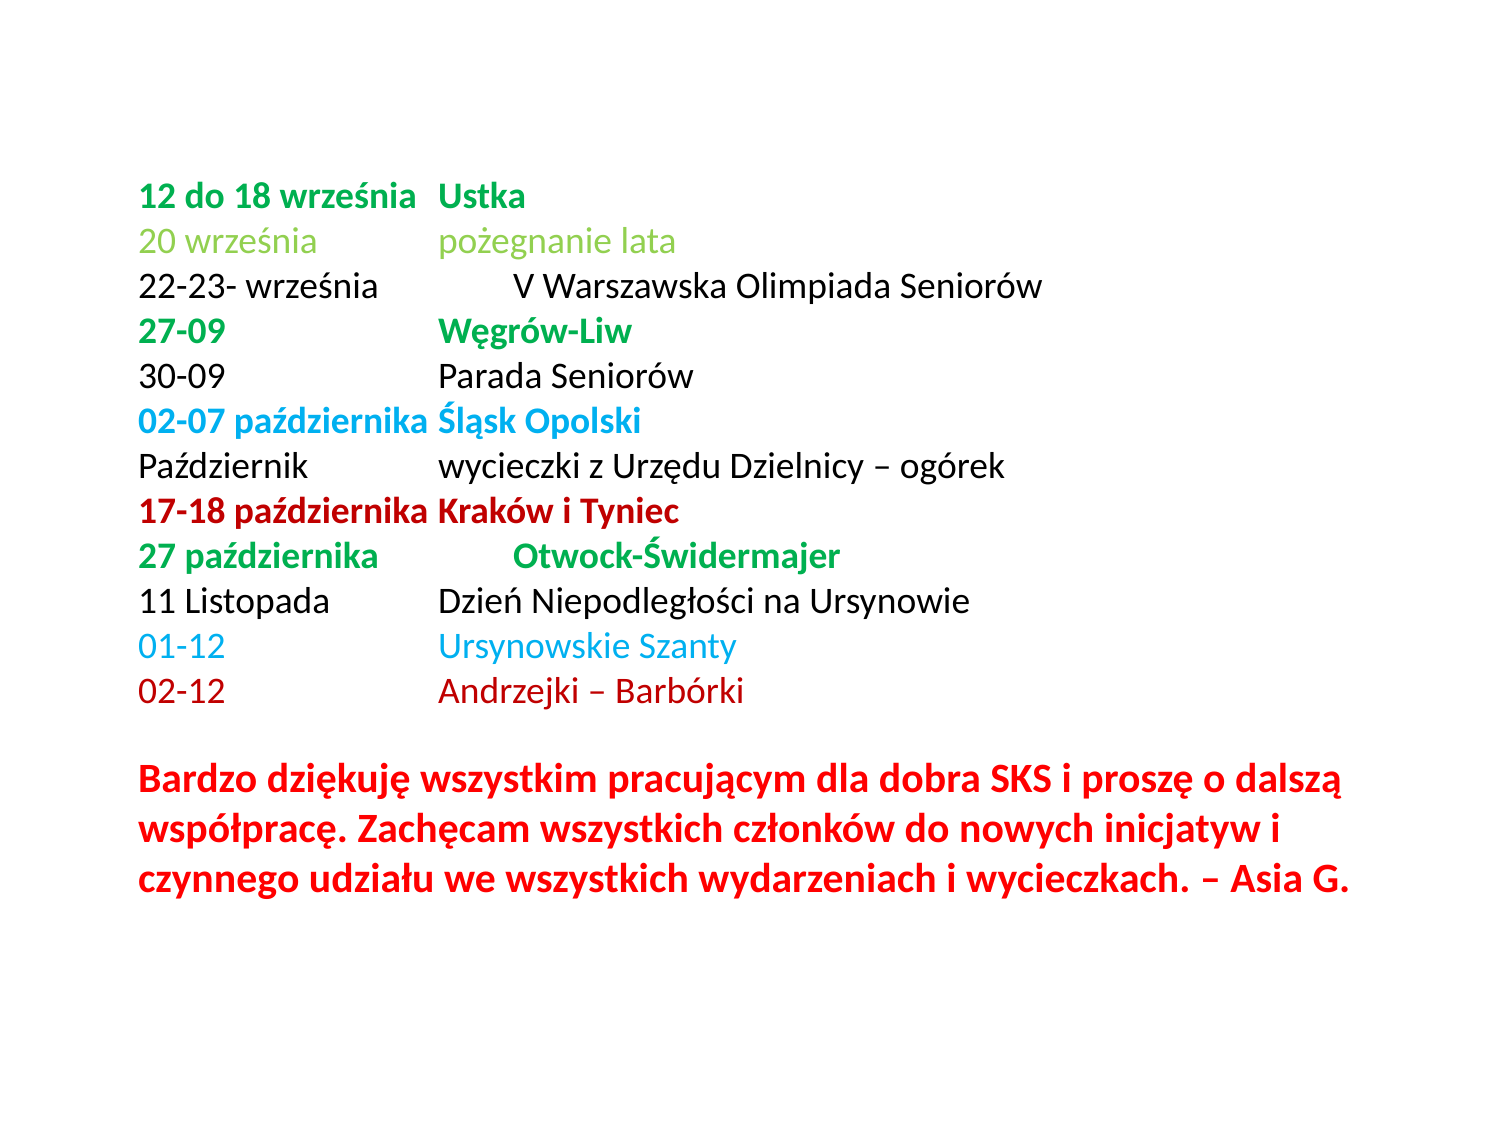

12 do 18 września 	Ustka
20 września 		pożegnanie lata
22-23- września	 	V Warszawska Olimpiada Seniorów
27-09	 		Węgrów-Liw
30-09	 		Parada Seniorów
02-07 października 	Śląsk Opolski
Październik 		wycieczki z Urzędu Dzielnicy – ogórek
17-18 października 	Kraków i Tyniec
27 października 		Otwock-Świdermajer
11 Listopada 		Dzień Niepodległości na Ursynowie
01-12			Ursynowskie Szanty
02-12			Andrzejki – Barbórki
Bardzo dziękuję wszystkim pracującym dla dobra SKS i proszę o dalszą współpracę. Zachęcam wszystkich członków do nowych inicjatyw i czynnego udziału we wszystkich wydarzeniach i wycieczkach. – Asia G.